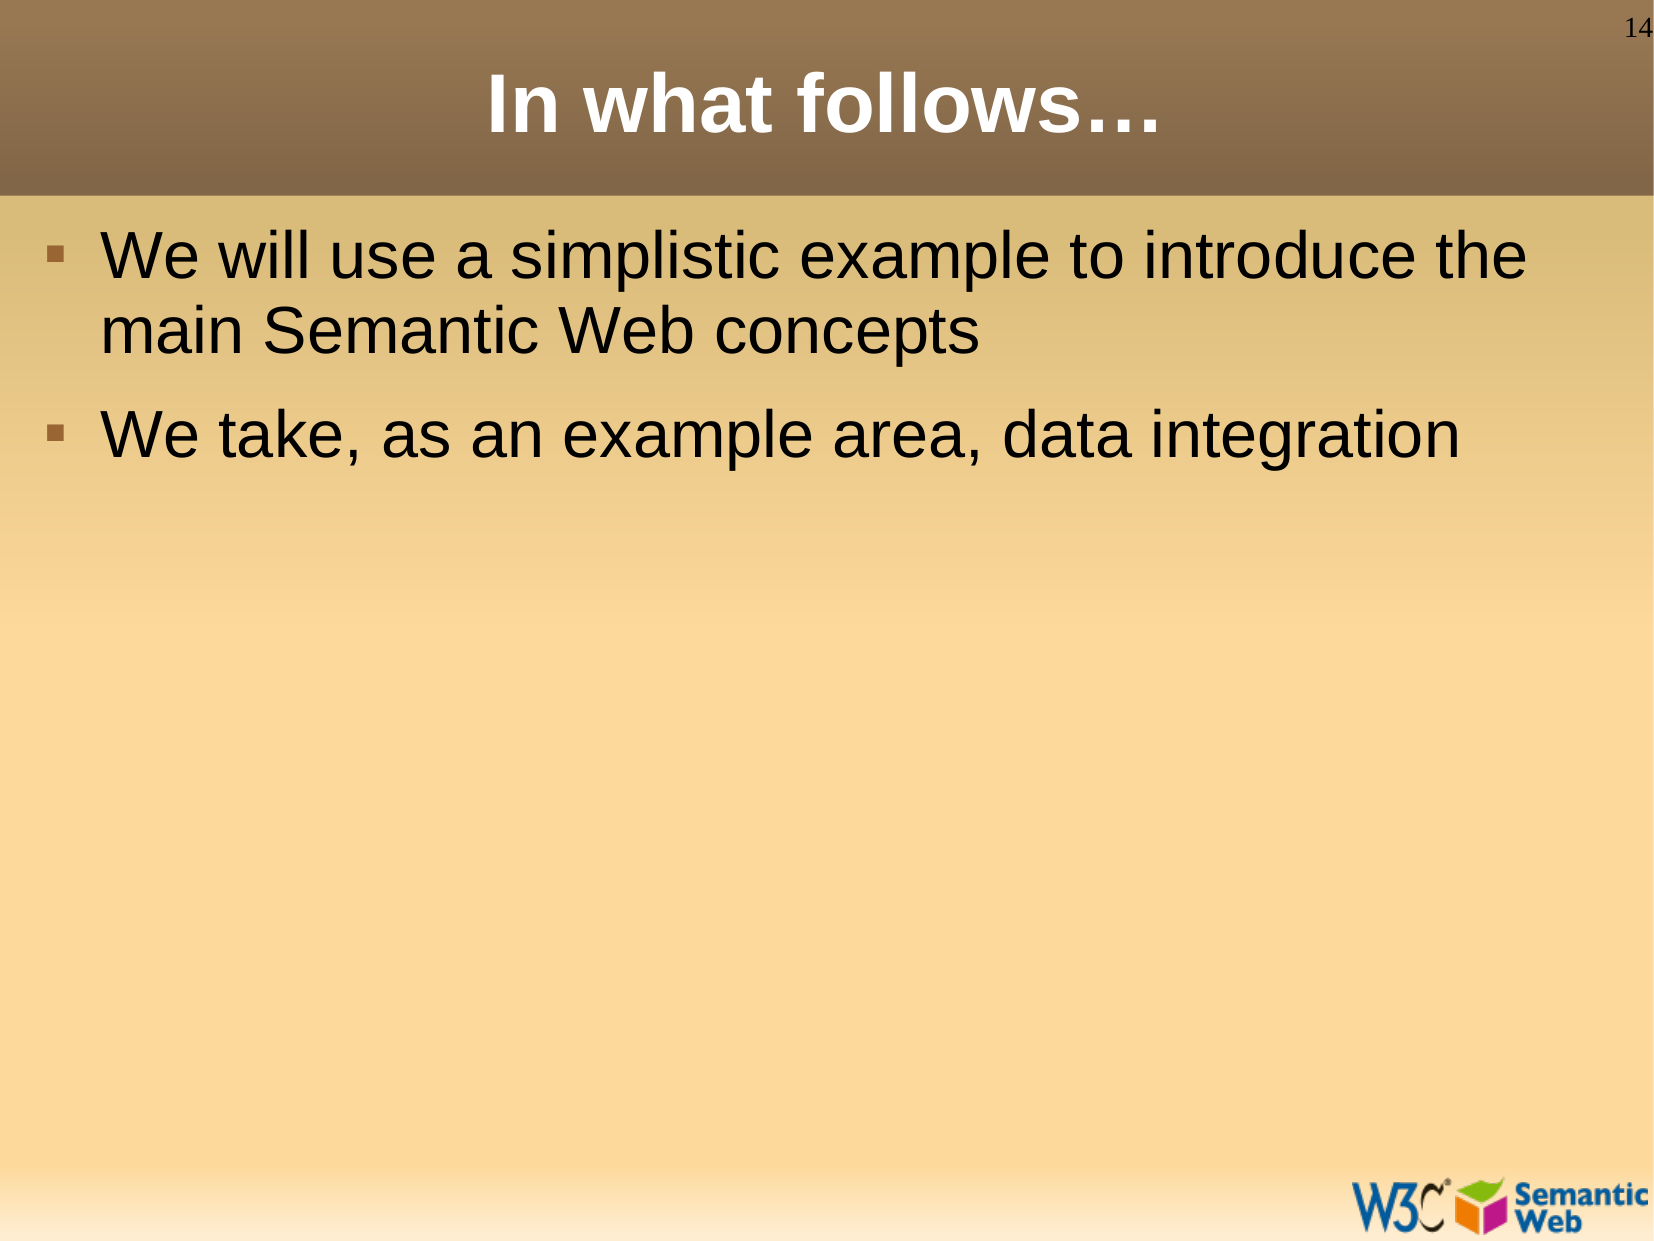

# In what follows…
14
We will use a simplistic example to introduce the main Semantic Web concepts
We take, as an example area, data integration